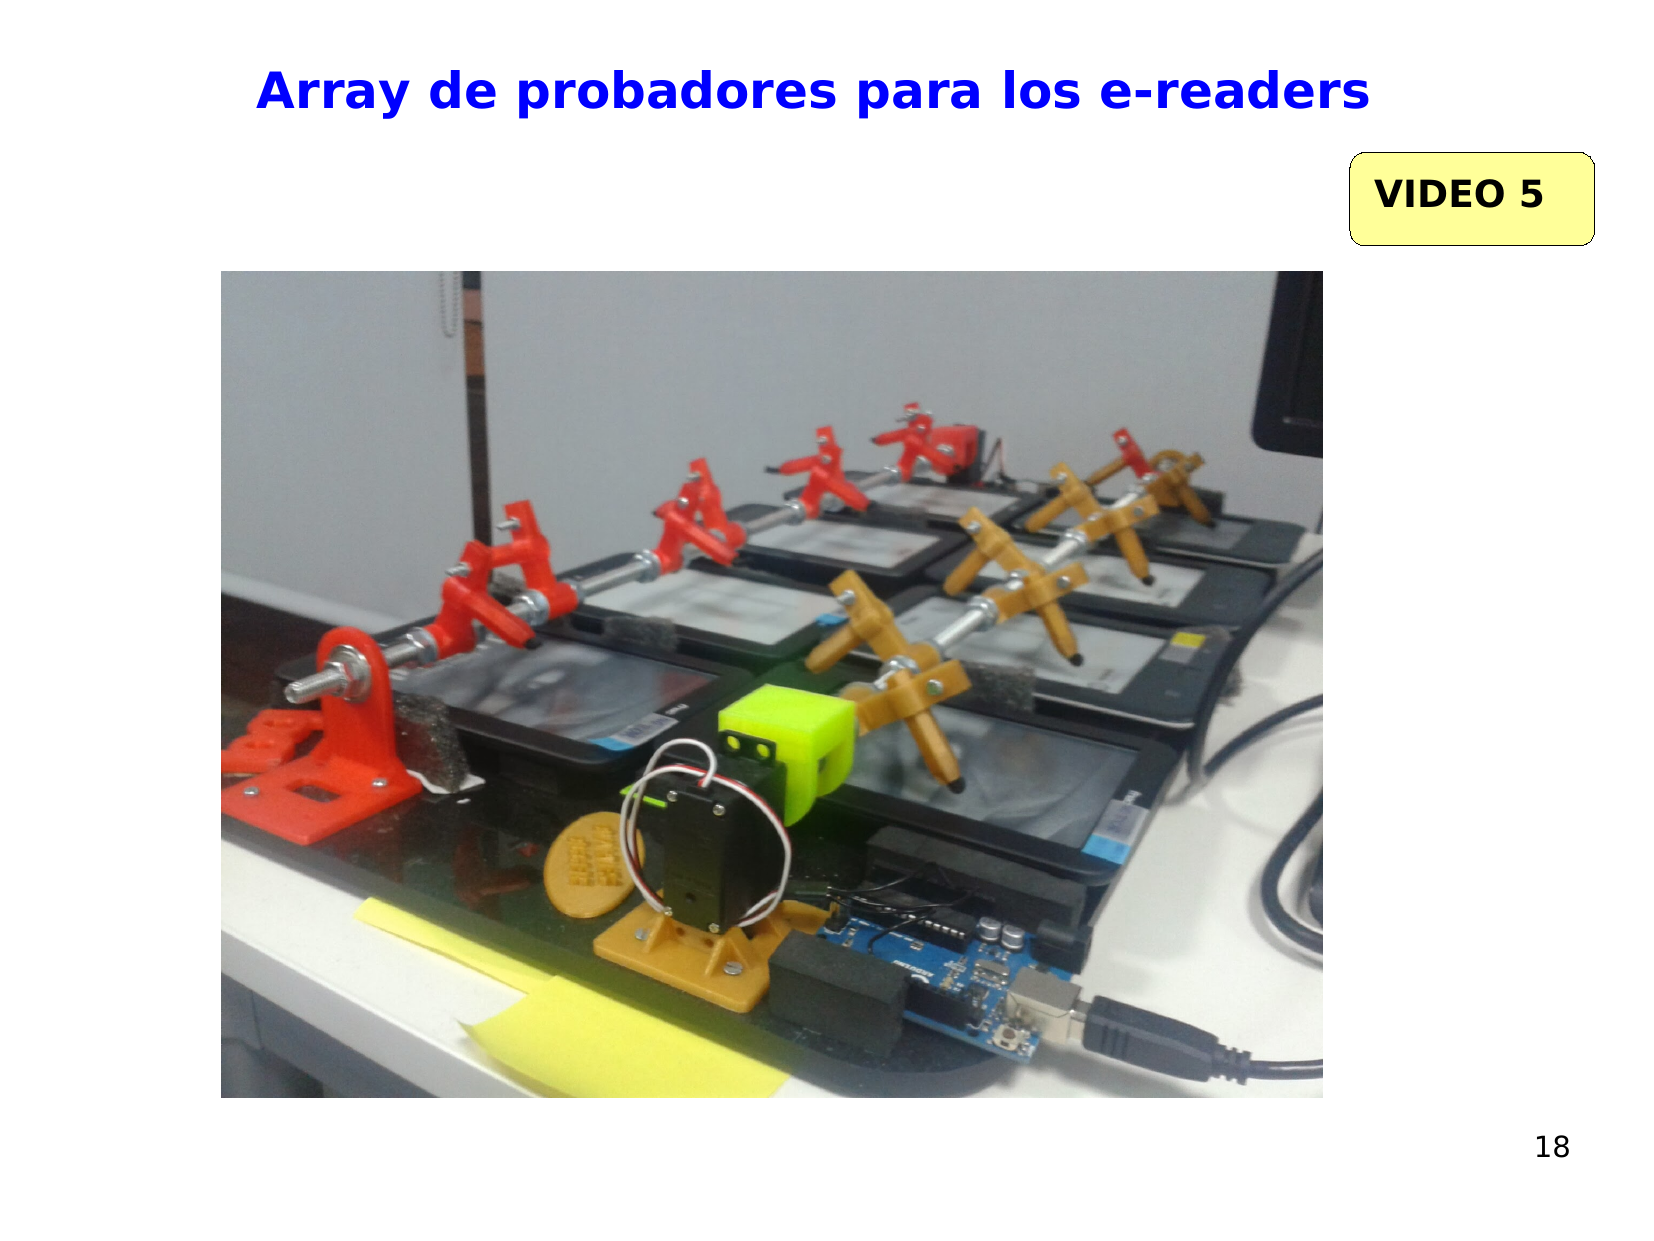

Array de probadores para los e-readers
VIDEO 5
18